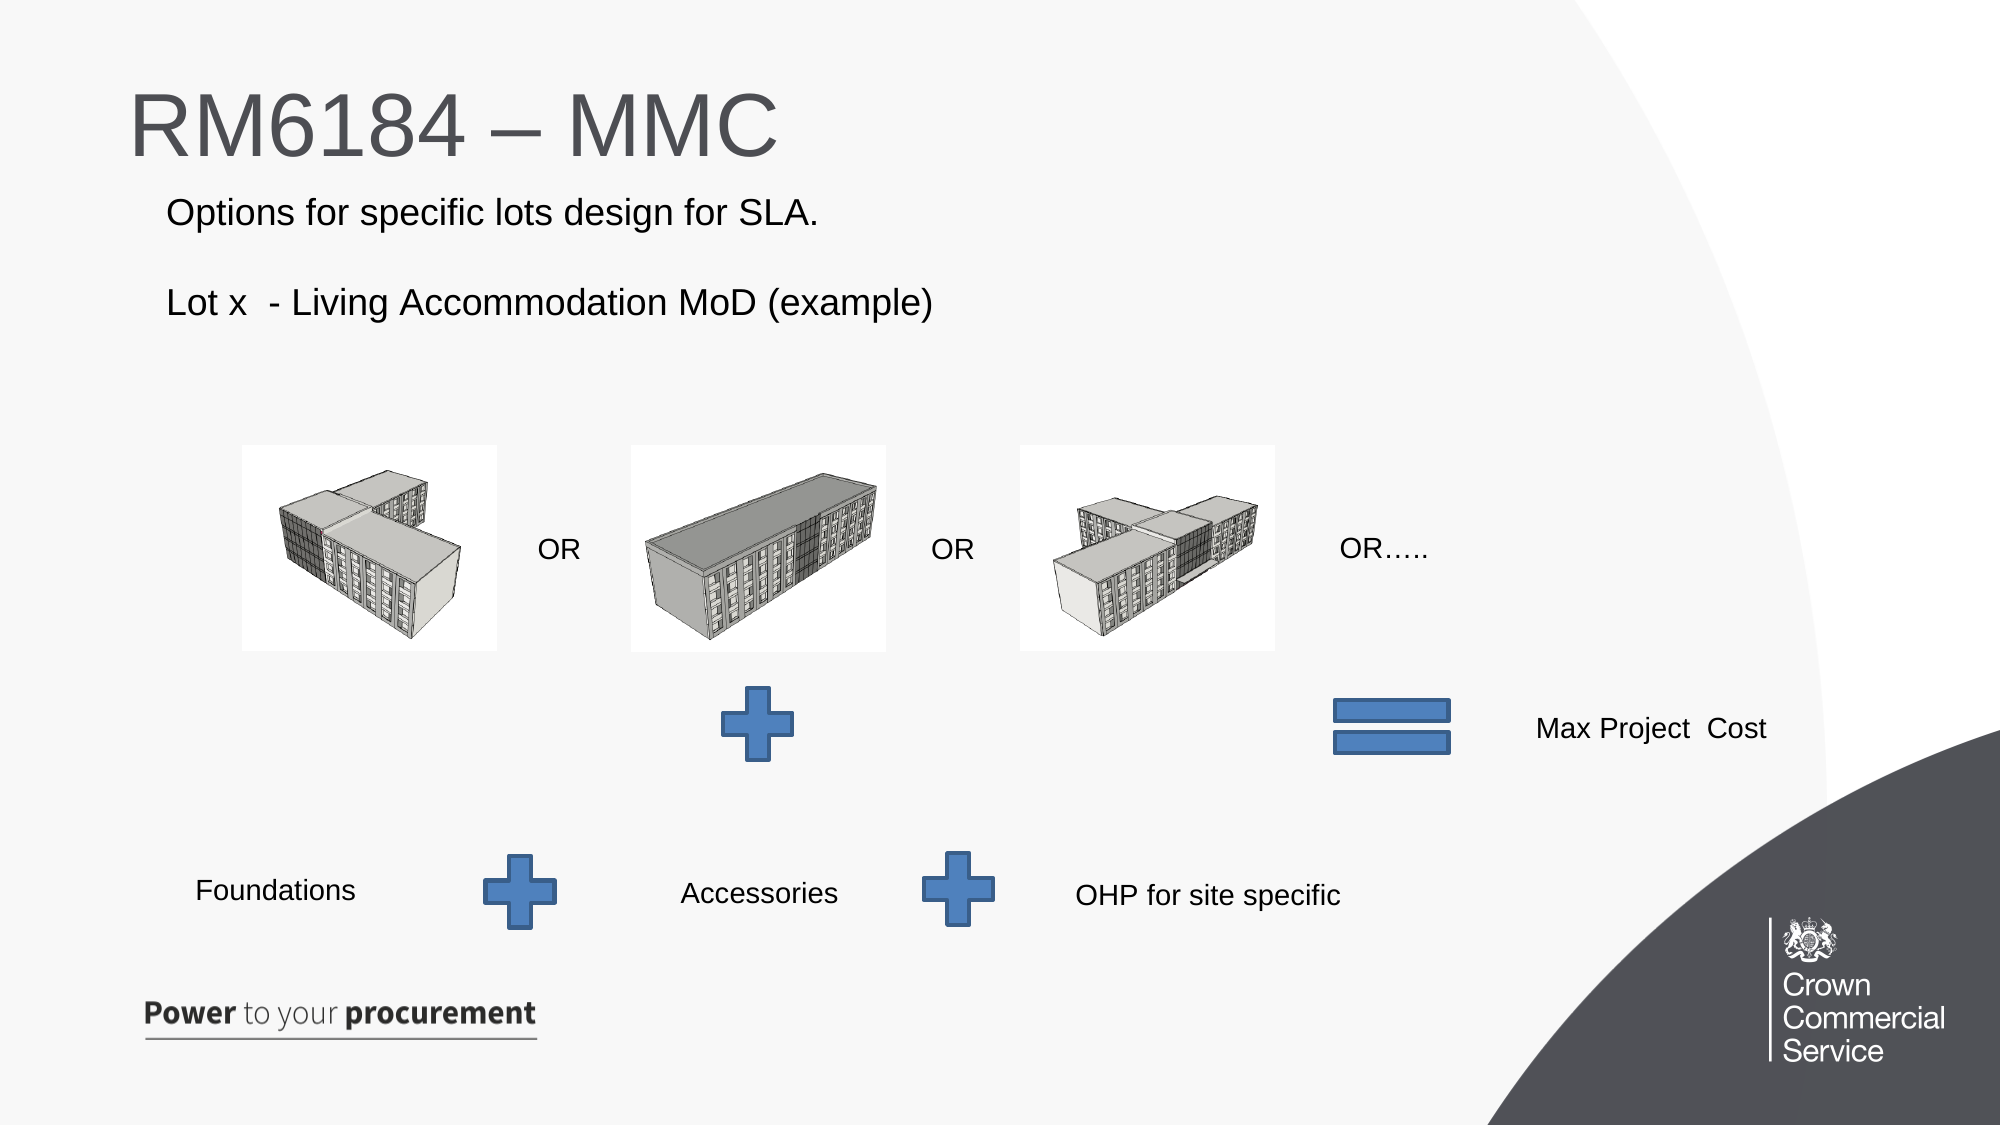

# RM6184 – MMC
Options for specific lots design for SLA.
Lot x - Living Accommodation MoD (example)
OR…..
OR
OR
Max Project Cost
Foundations
Accessories
OHP for site specific